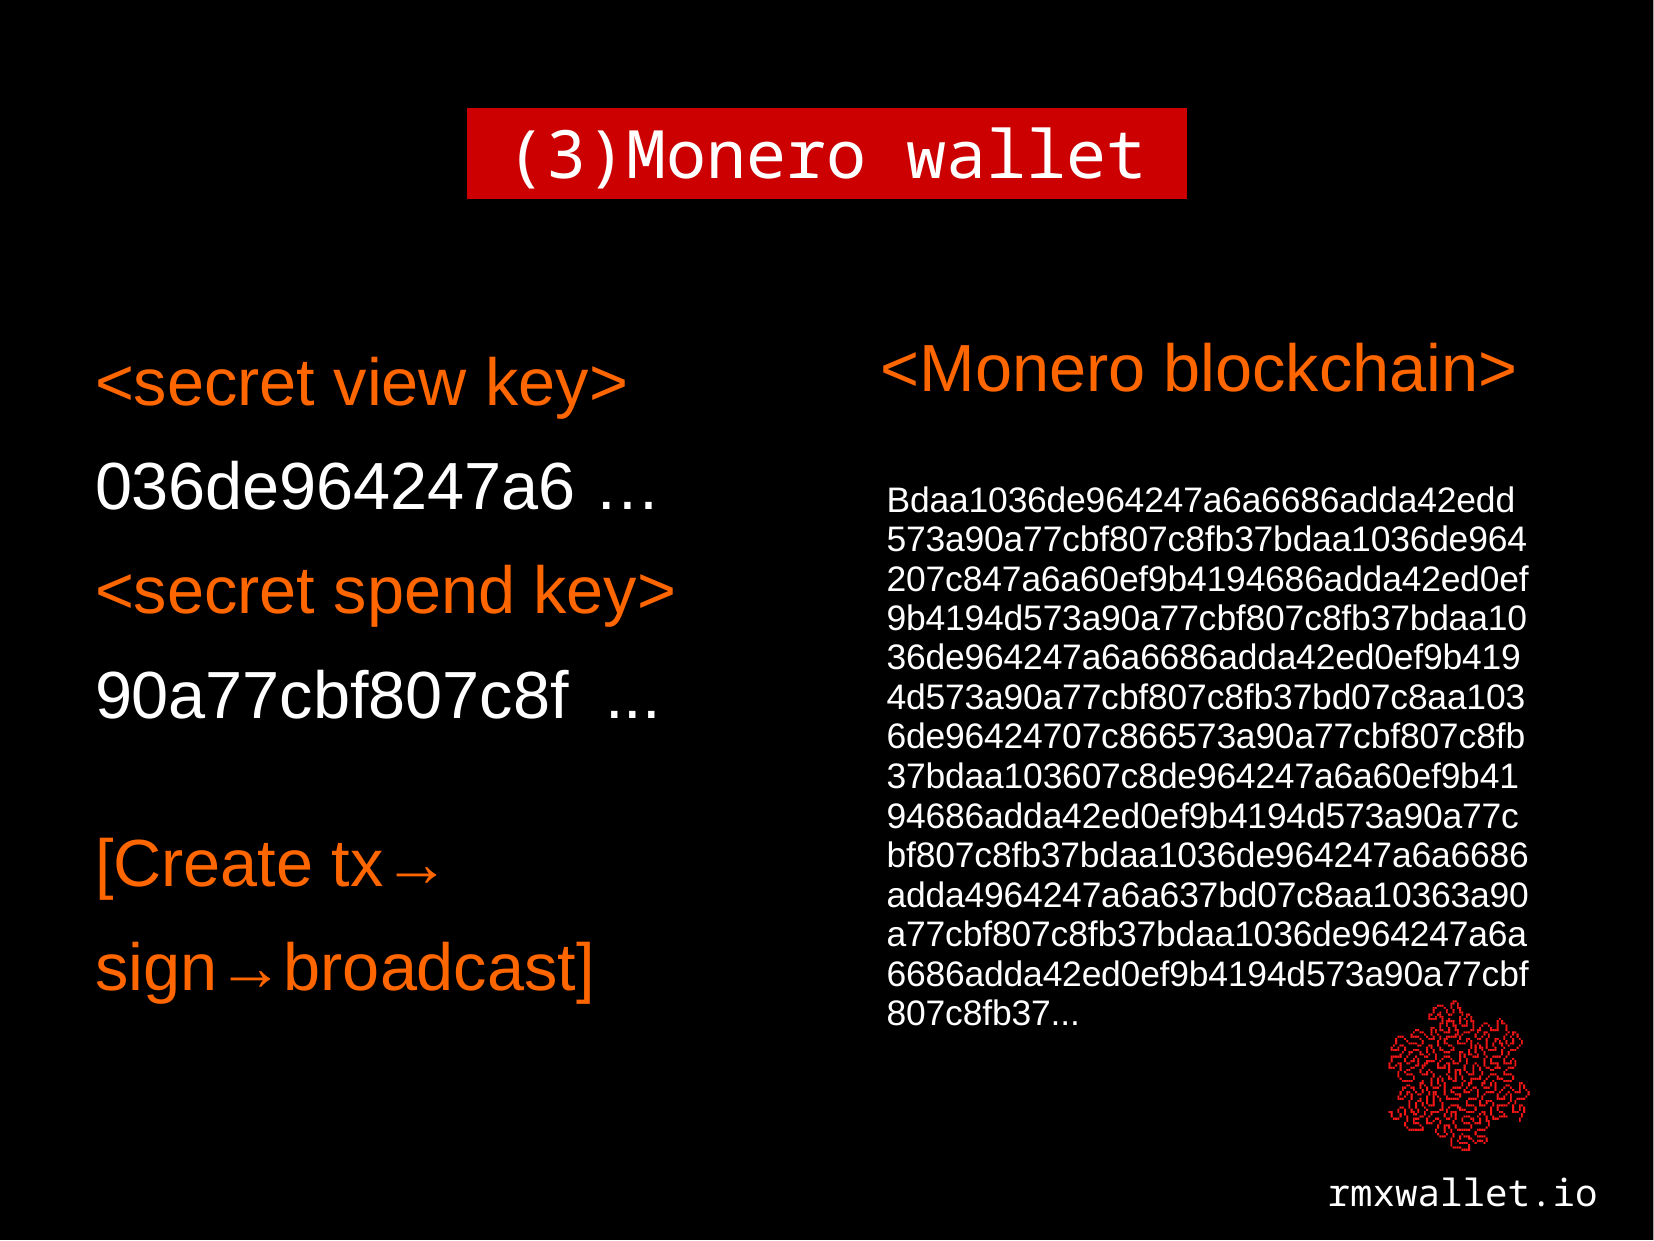

# (3)Monero wallet
<Monero blockchain>
<secret view key>
036de964247a6 …
<secret spend key>
90a77cbf807c8f ...
Bdaa1036de964247a6a6686adda42edd573a90a77cbf807c8fb37bdaa1036de964207c847a6a60ef9b4194686adda42ed0ef9b4194d573a90a77cbf807c8fb37bdaa1036de964247a6a6686adda42ed0ef9b4194d573a90a77cbf807c8fb37bd07c8aa1036de96424707c866573a90a77cbf807c8fb37bdaa103607c8de964247a6a60ef9b4194686adda42ed0ef9b4194d573a90a77cbf807c8fb37bdaa1036de964247a6a6686adda4964247a6a637bd07c8aa10363a90a77cbf807c8fb37bdaa1036de964247a6a6686adda42ed0ef9b4194d573a90a77cbf807c8fb37...
[Create tx→
sign→broadcast]
rmxwallet.io